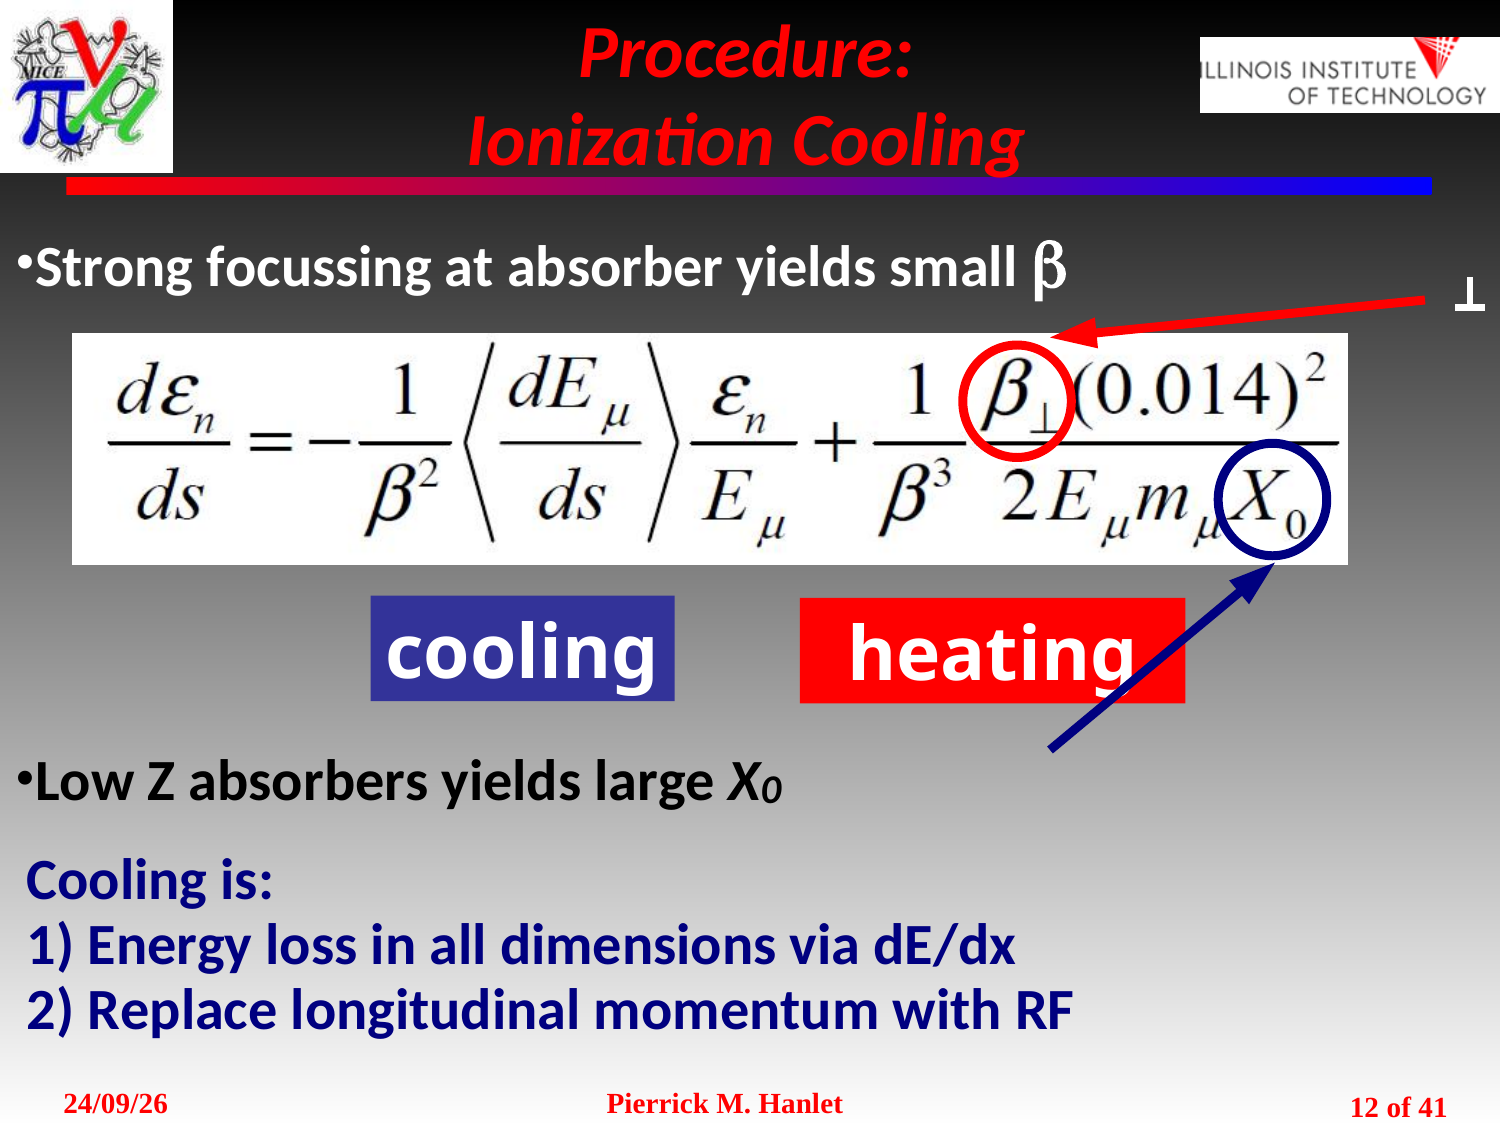

# Procedure: Ionization Cooling
Strong focussing at absorber yields small b
Low Z absorbers yields large X0
cooling
heating
Cooling is:
1) Energy loss in all dimensions via dE/dx
2) Replace longitudinal momentum with RF
12
Pierrick Hanlet